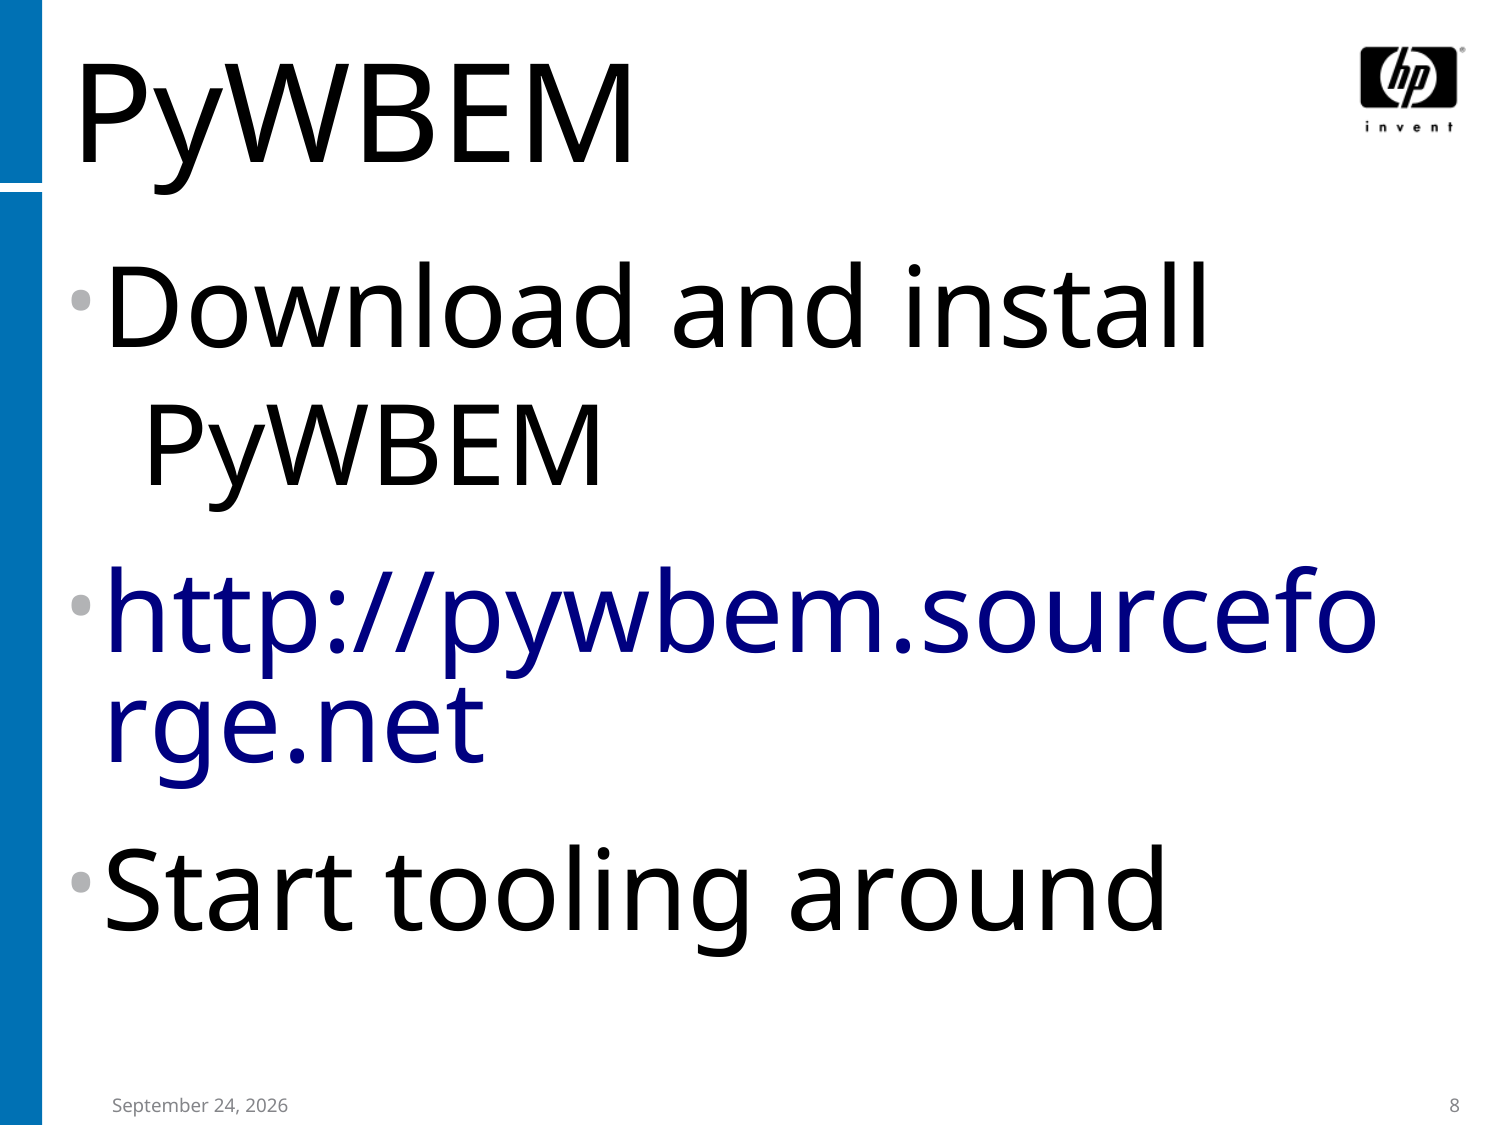

# PyWBEM
Download and install PyWBEM
http://pywbem.sourceforge.net
Start tooling around
8